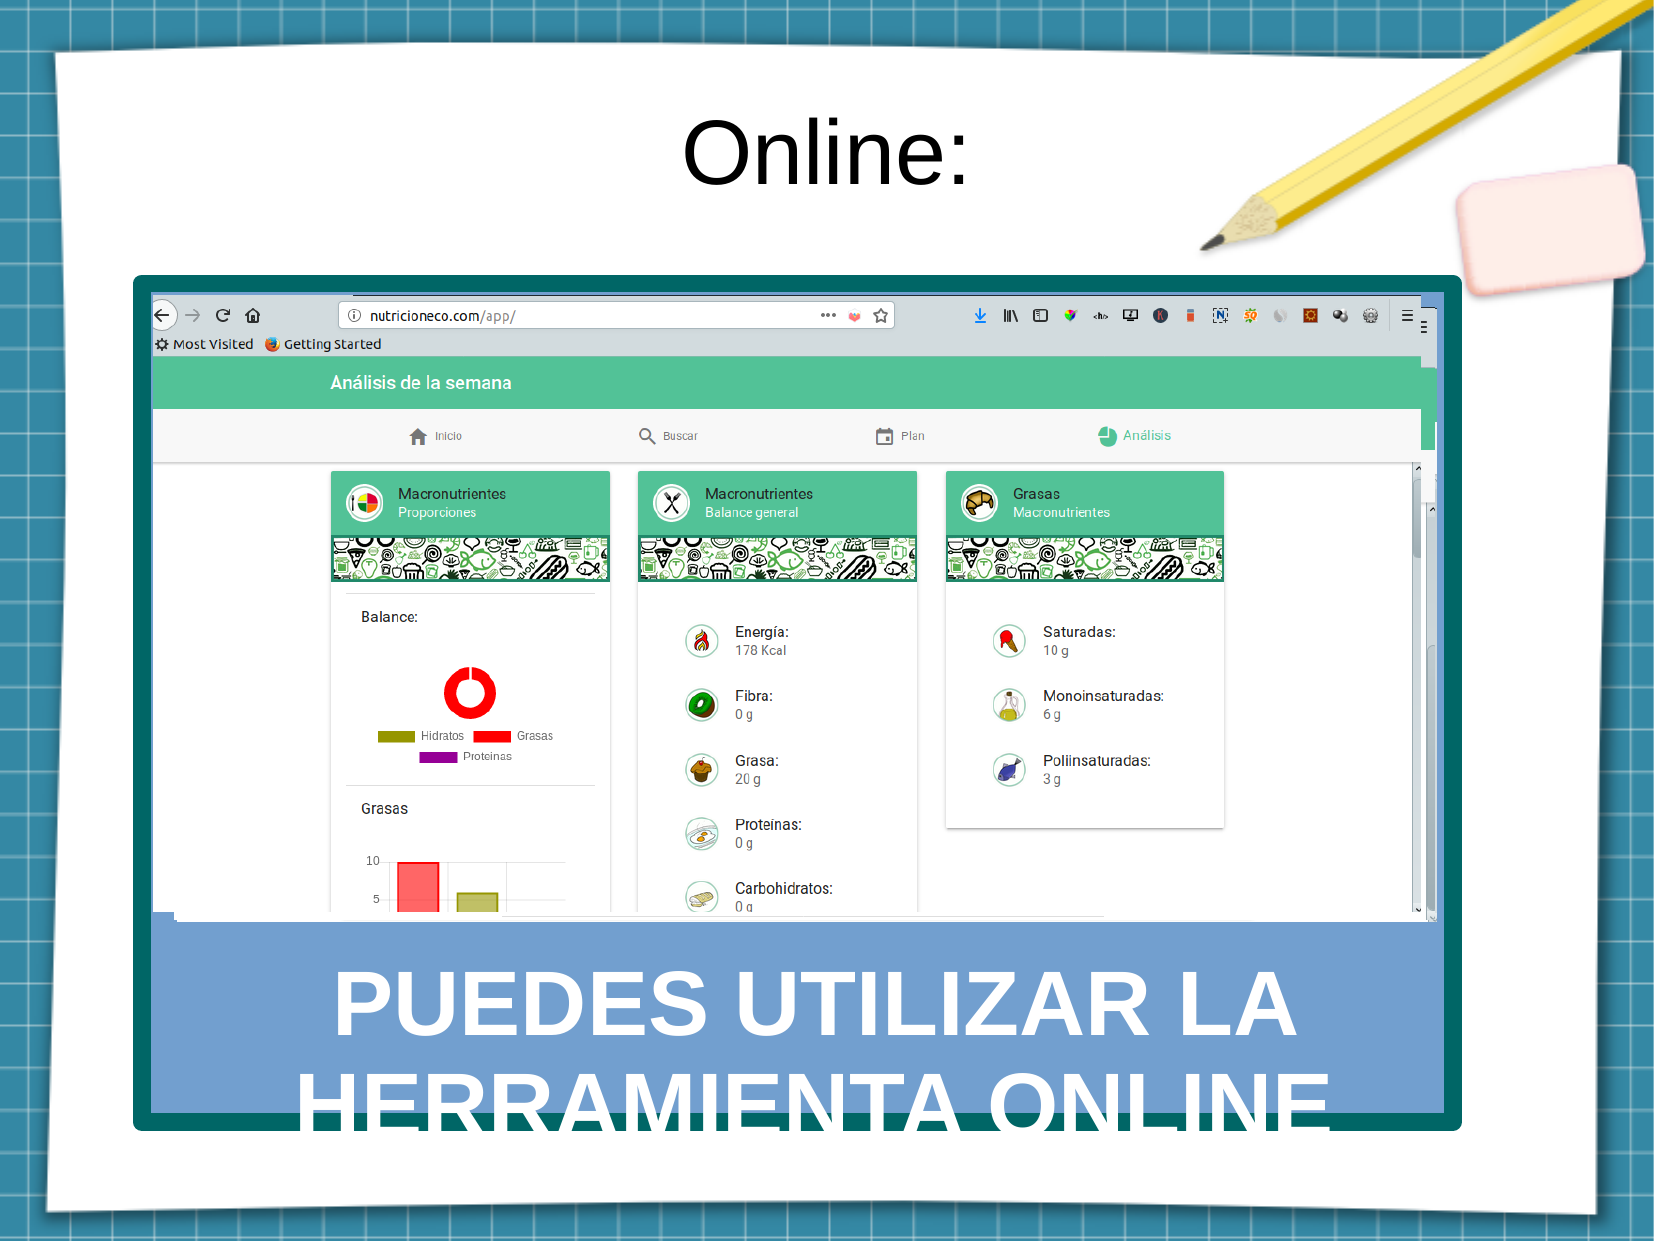

# Online:
PUEDES UTILIZAR LA HERRAMIENTA ONLINE